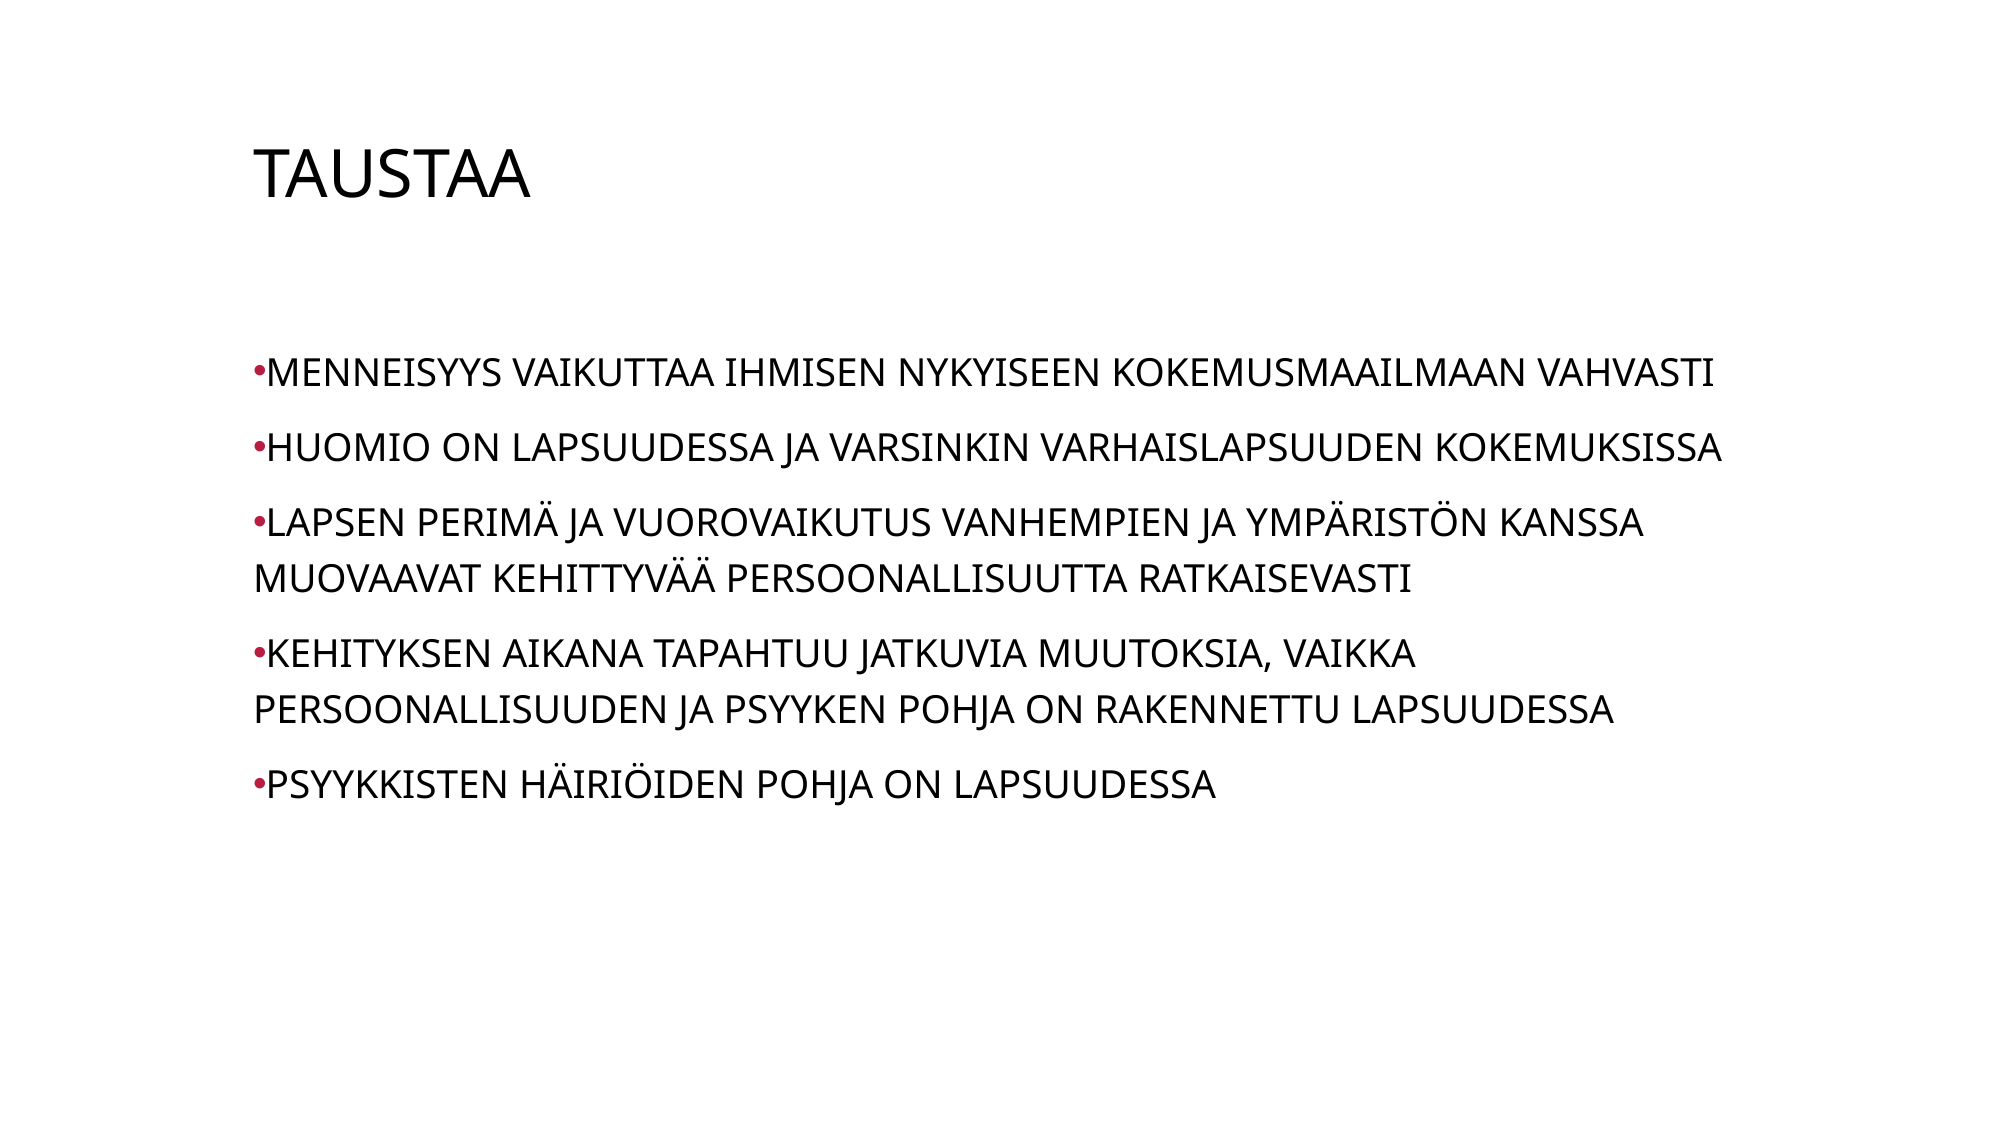

# taustaa
MENNEISYYS VAIKUTTAA IHMISEN NYKYISEEN KOKEMUSMAAILMAAN VAHVASTI
HUOMIO ON LAPSUUDESSA JA VARSINKIN VARHAISLAPSUUDEN KOKEMUKSISSA
LAPSEN PERIMÄ JA VUOROVAIKUTUS VANHEMPIEN JA YMPÄRISTÖN KANSSA MUOVAAVAT KEHITTYVÄÄ PERSOONALLISUUTTA RATKAISEVASTI
KEHITYKSEN AIKANA TAPAHTUU JATKUVIA MUUTOKSIA, VAIKKA PERSOONALLISUUDEN JA PSYYKEN POHJA ON RAKENNETTU LAPSUUDESSA
PSYYKKISTEN HÄIRIÖIDEN POHJA ON LAPSUUDESSA